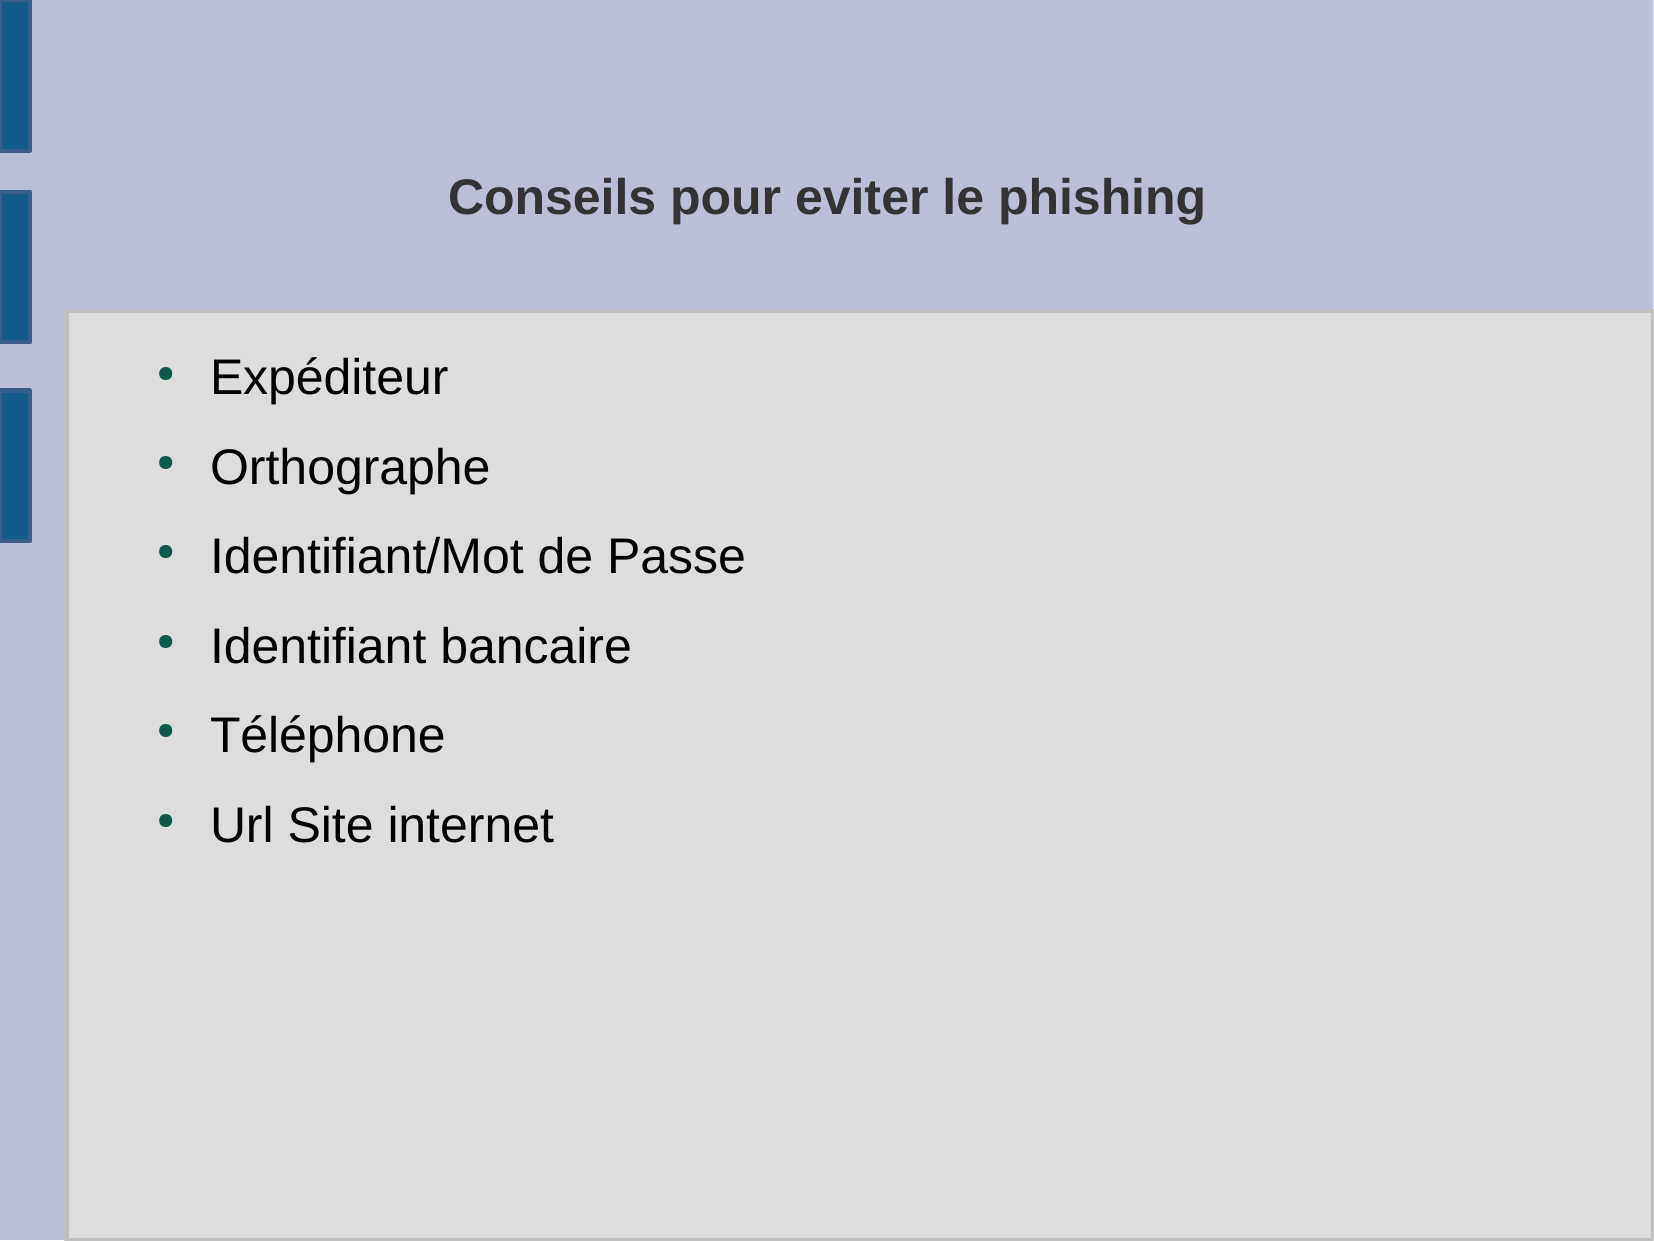

# Conseils pour eviter le phishing
Expéditeur
Orthographe
Identifiant/Mot de Passe
Identifiant bancaire
Téléphone
Url Site internet